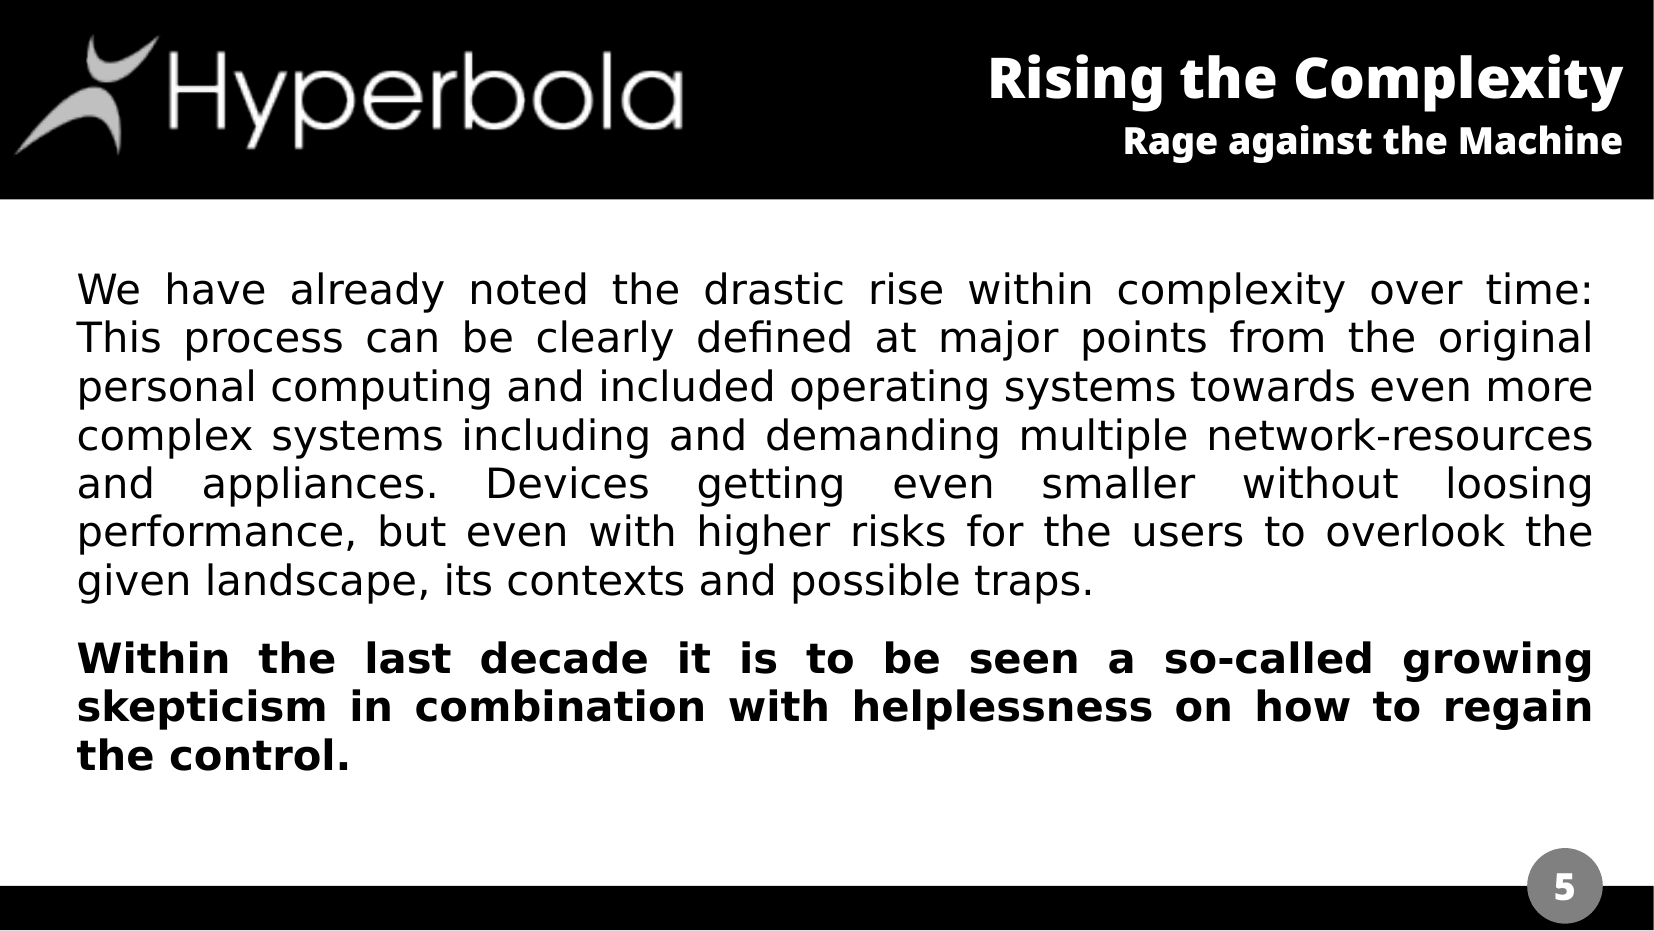

# Rising the Complexity Rage against the Machine
We have already noted the drastic rise within complexity over time: This process can be clearly defined at major points from the original personal computing and included operating systems towards even more complex systems including and demanding multiple network-resources and appliances. Devices getting even smaller without loosing performance, but even with higher risks for the users to overlook the given landscape, its contexts and possible traps.
Within the last decade it is to be seen a so-called growing skepticism in combination with helplessness on how to regain the control.